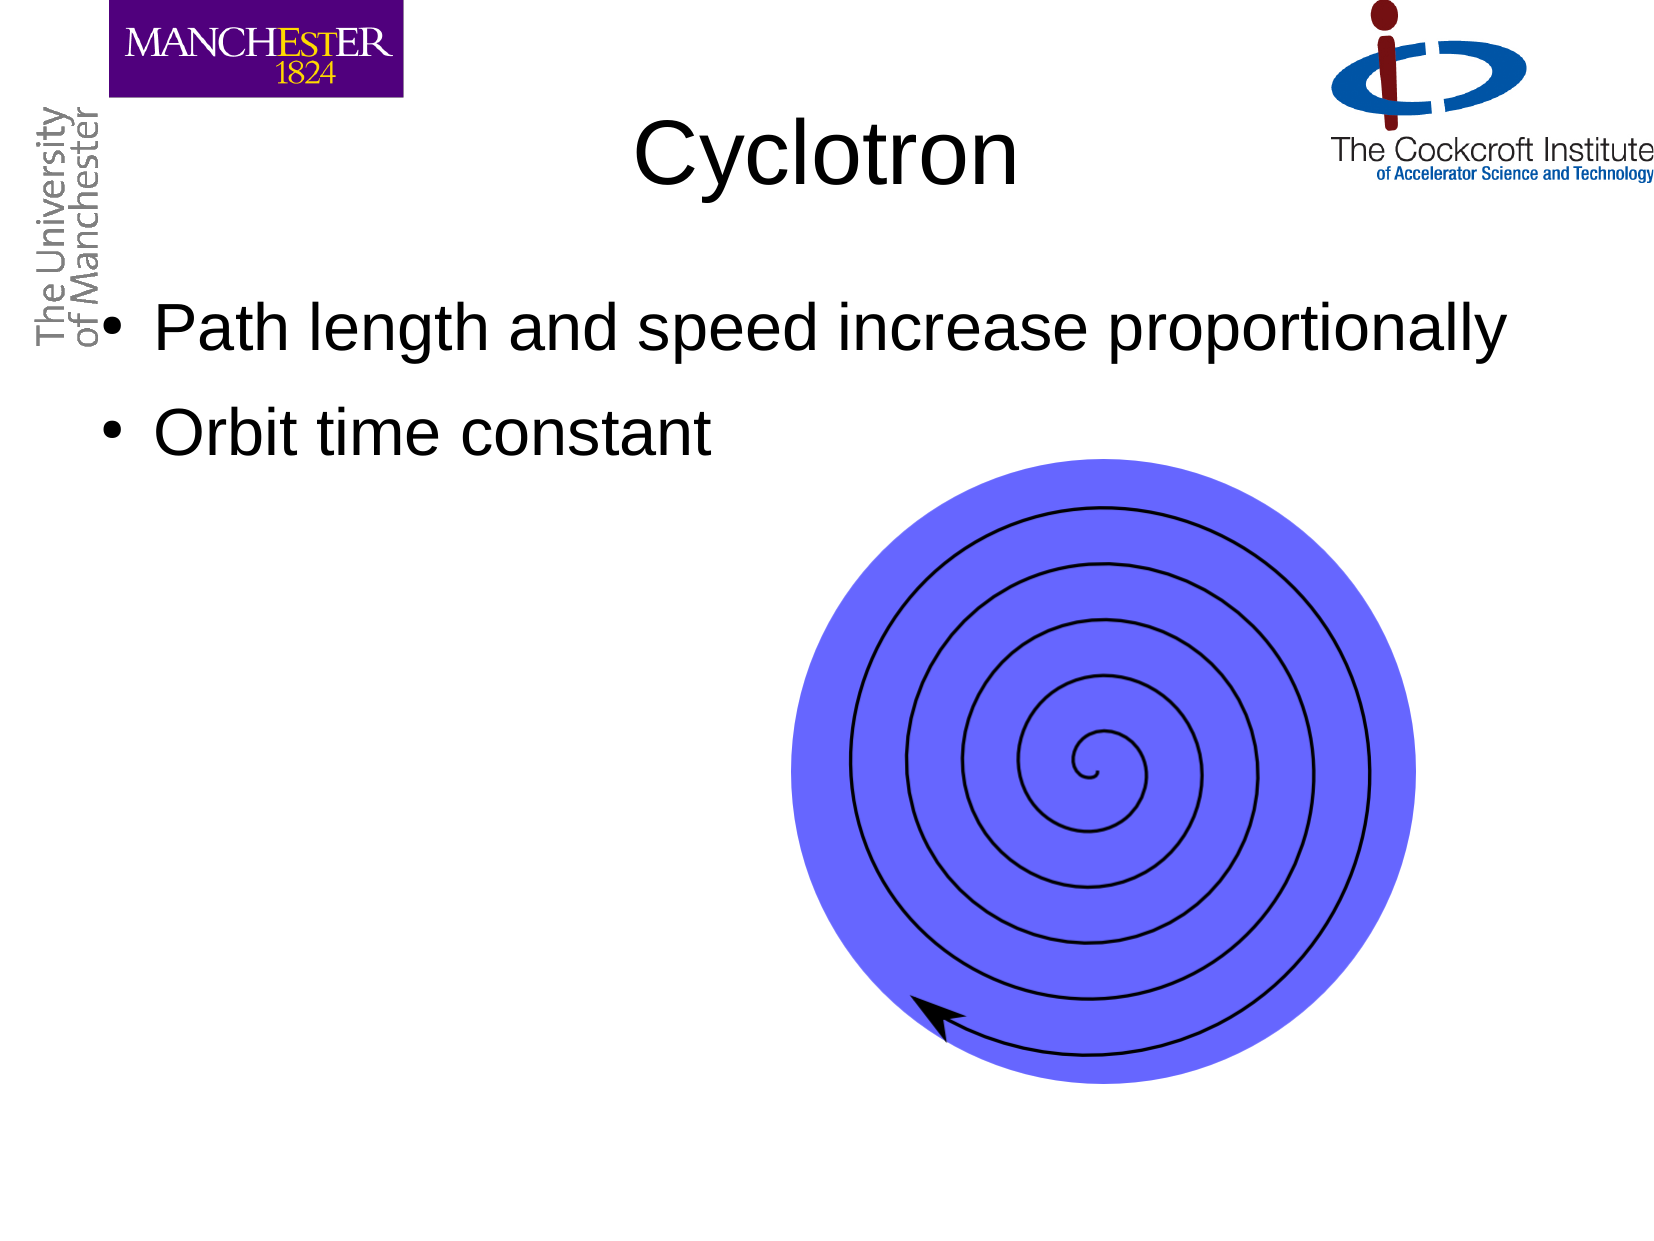

# Cyclotron
Path length and speed increase proportionally
Orbit time constant